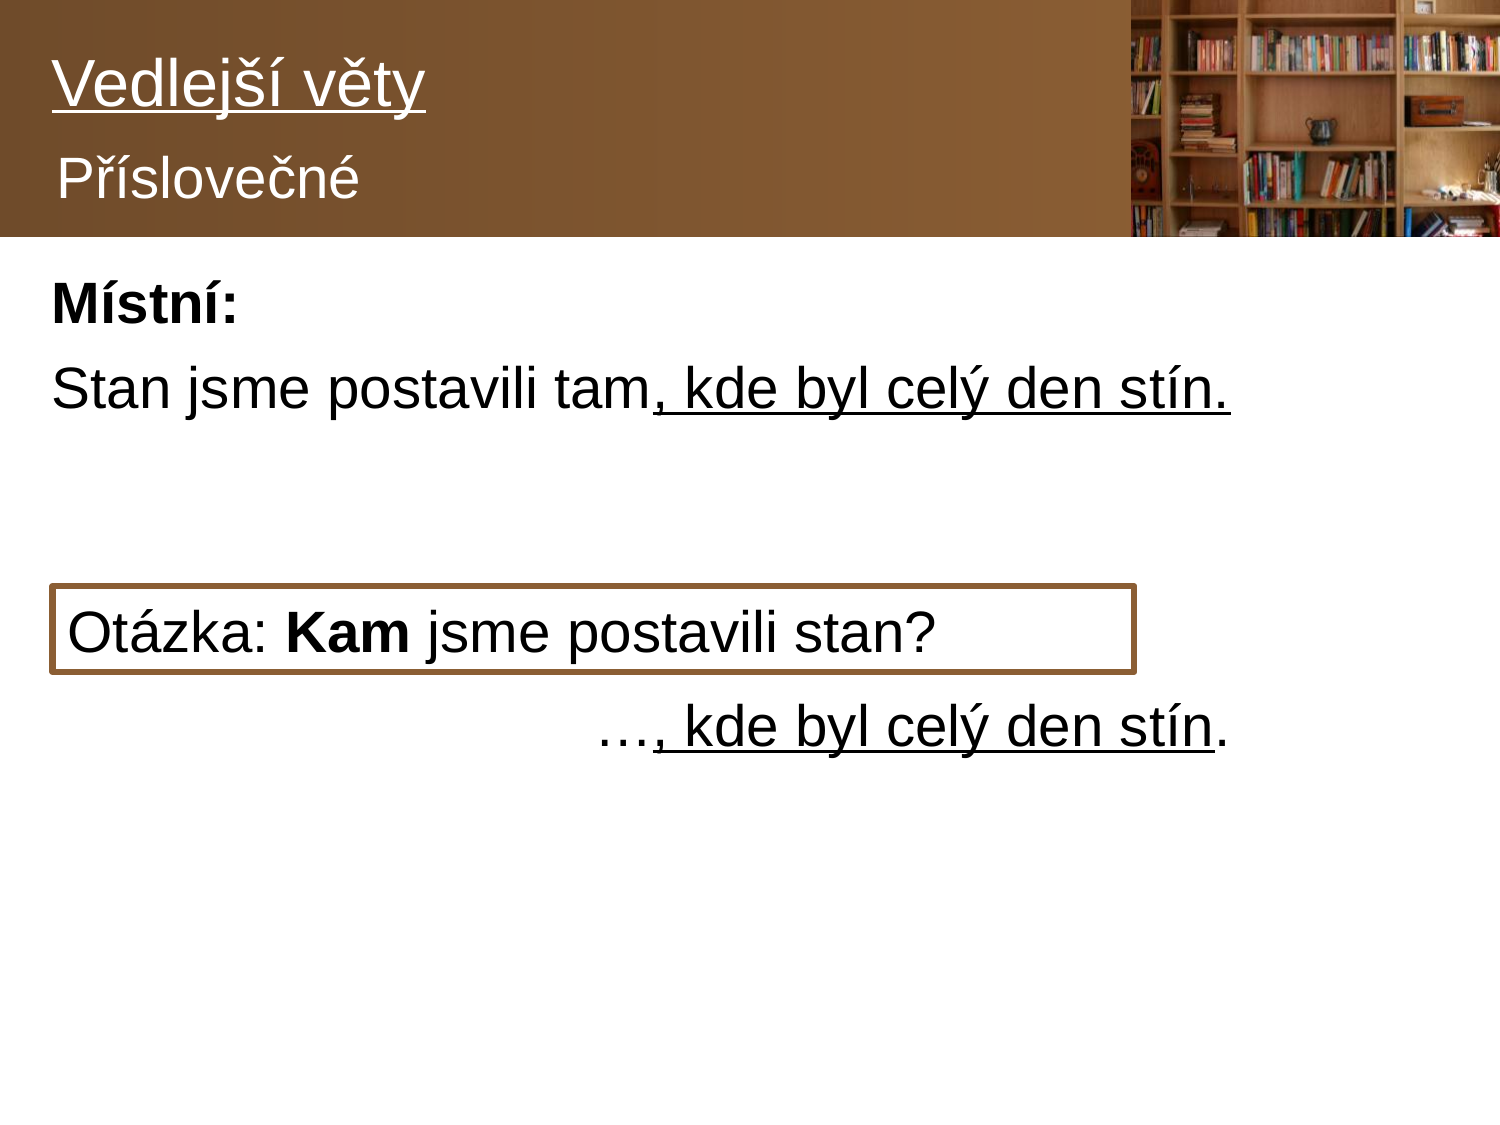

Vedlejší věty
Příslovečné
Místní:
Stan jsme postavili tam, kde byl celý den stín.
…, kde byl celý den stín.
Otázka: Kam jsme postavili stan?